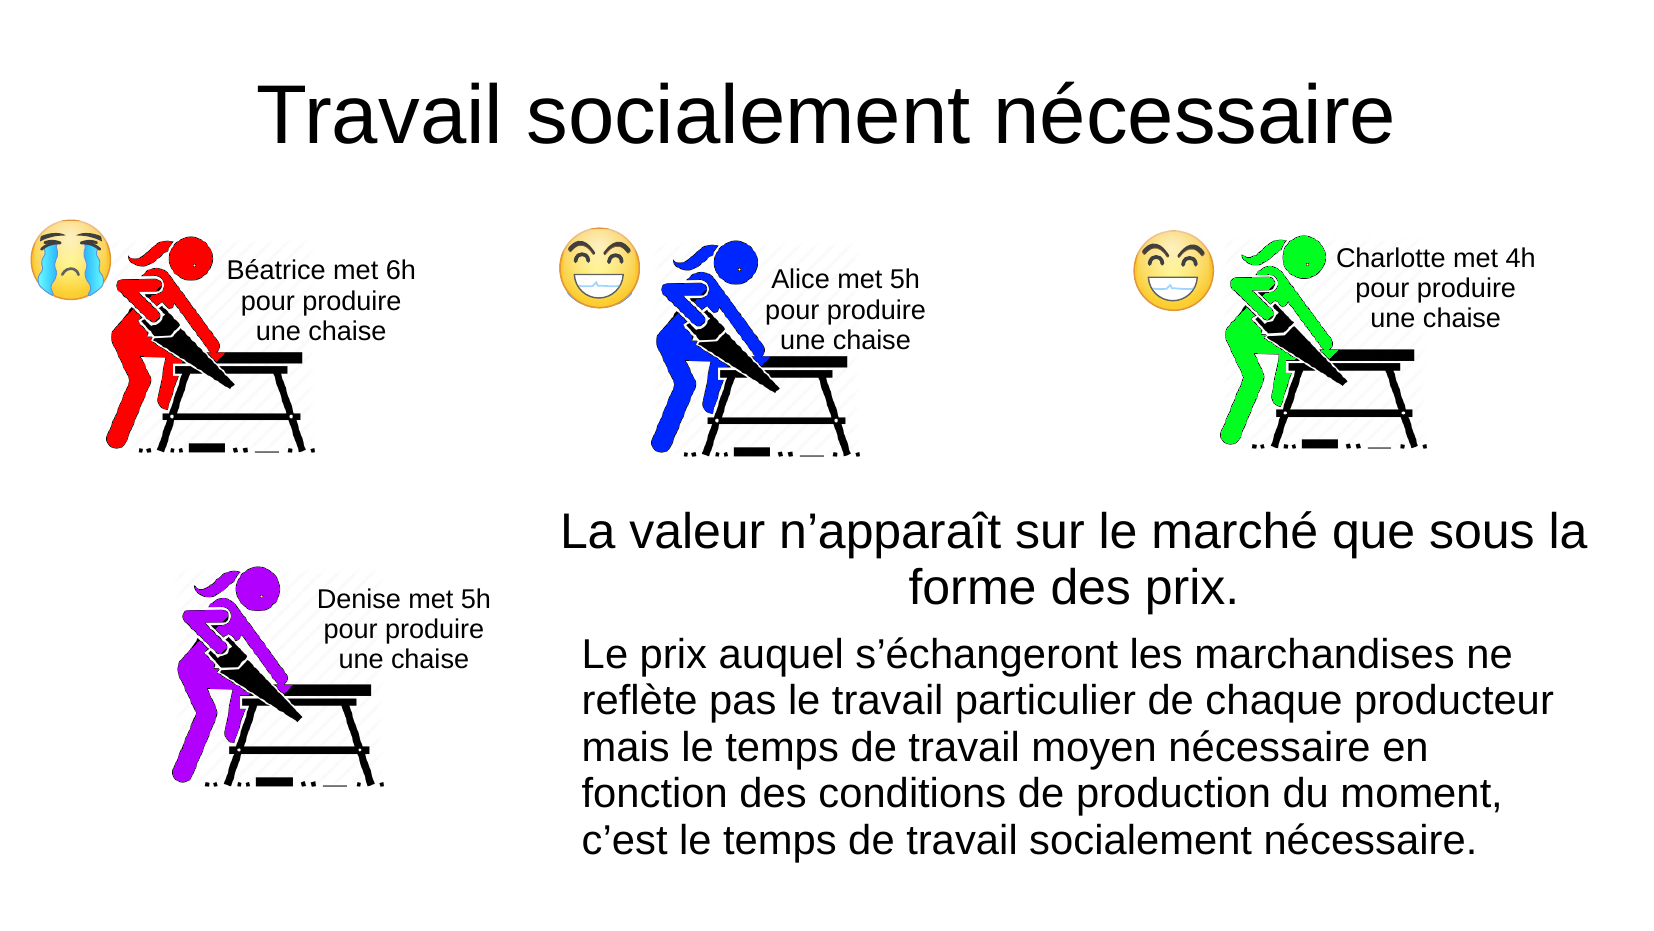

# Travail socialement nécessaire
Charlotte met 4h pour produire une chaise
Béatrice met 6h pour produire une chaise
Alice met 5h pour produire une chaise
La valeur n’apparaît sur le marché que sous la forme des prix.
Denise met 5h pour produire une chaise
Le prix auquel s’échangeront les marchandises ne reflète pas le travail particulier de chaque producteur mais le temps de travail moyen nécessaire en fonction des conditions de production du moment, c’est le temps de travail socialement nécessaire.